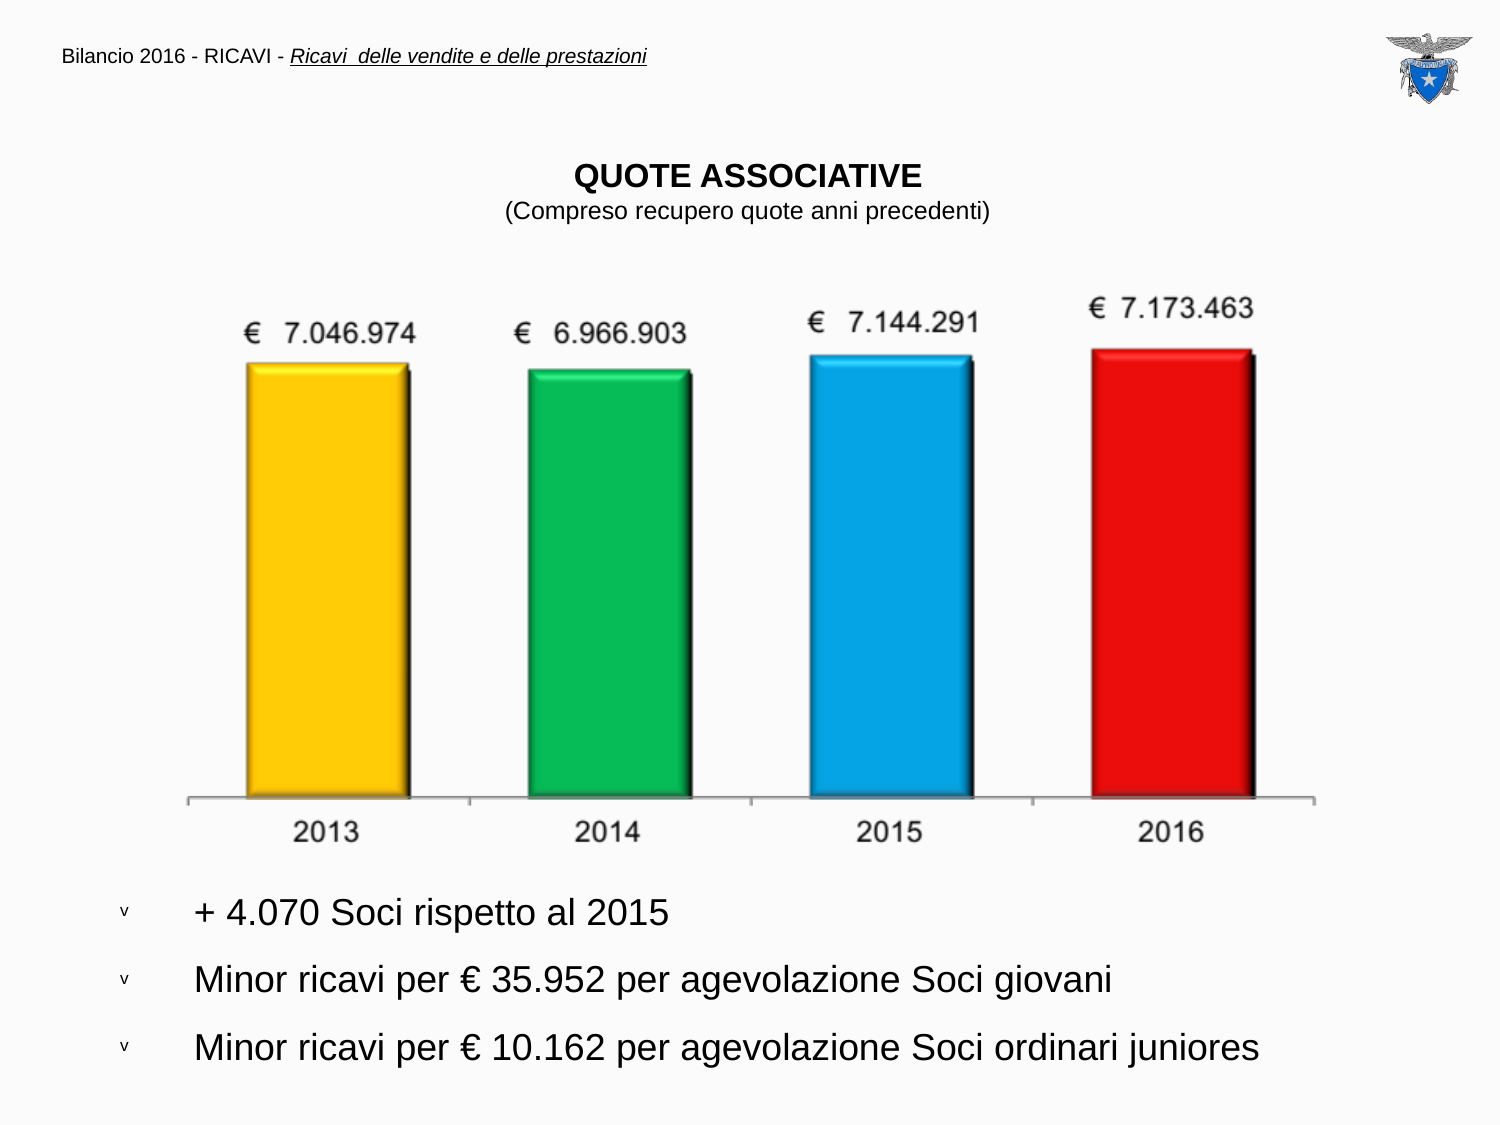

Bilancio 2016 - RICAVI - Ricavi delle vendite e delle prestazioni
QUOTE ASSOCIATIVE
(Compreso recupero quote anni precedenti)
+ 4.070 Soci rispetto al 2015
Minor ricavi per € 35.952 per agevolazione Soci giovani
Minor ricavi per € 10.162 per agevolazione Soci ordinari juniores